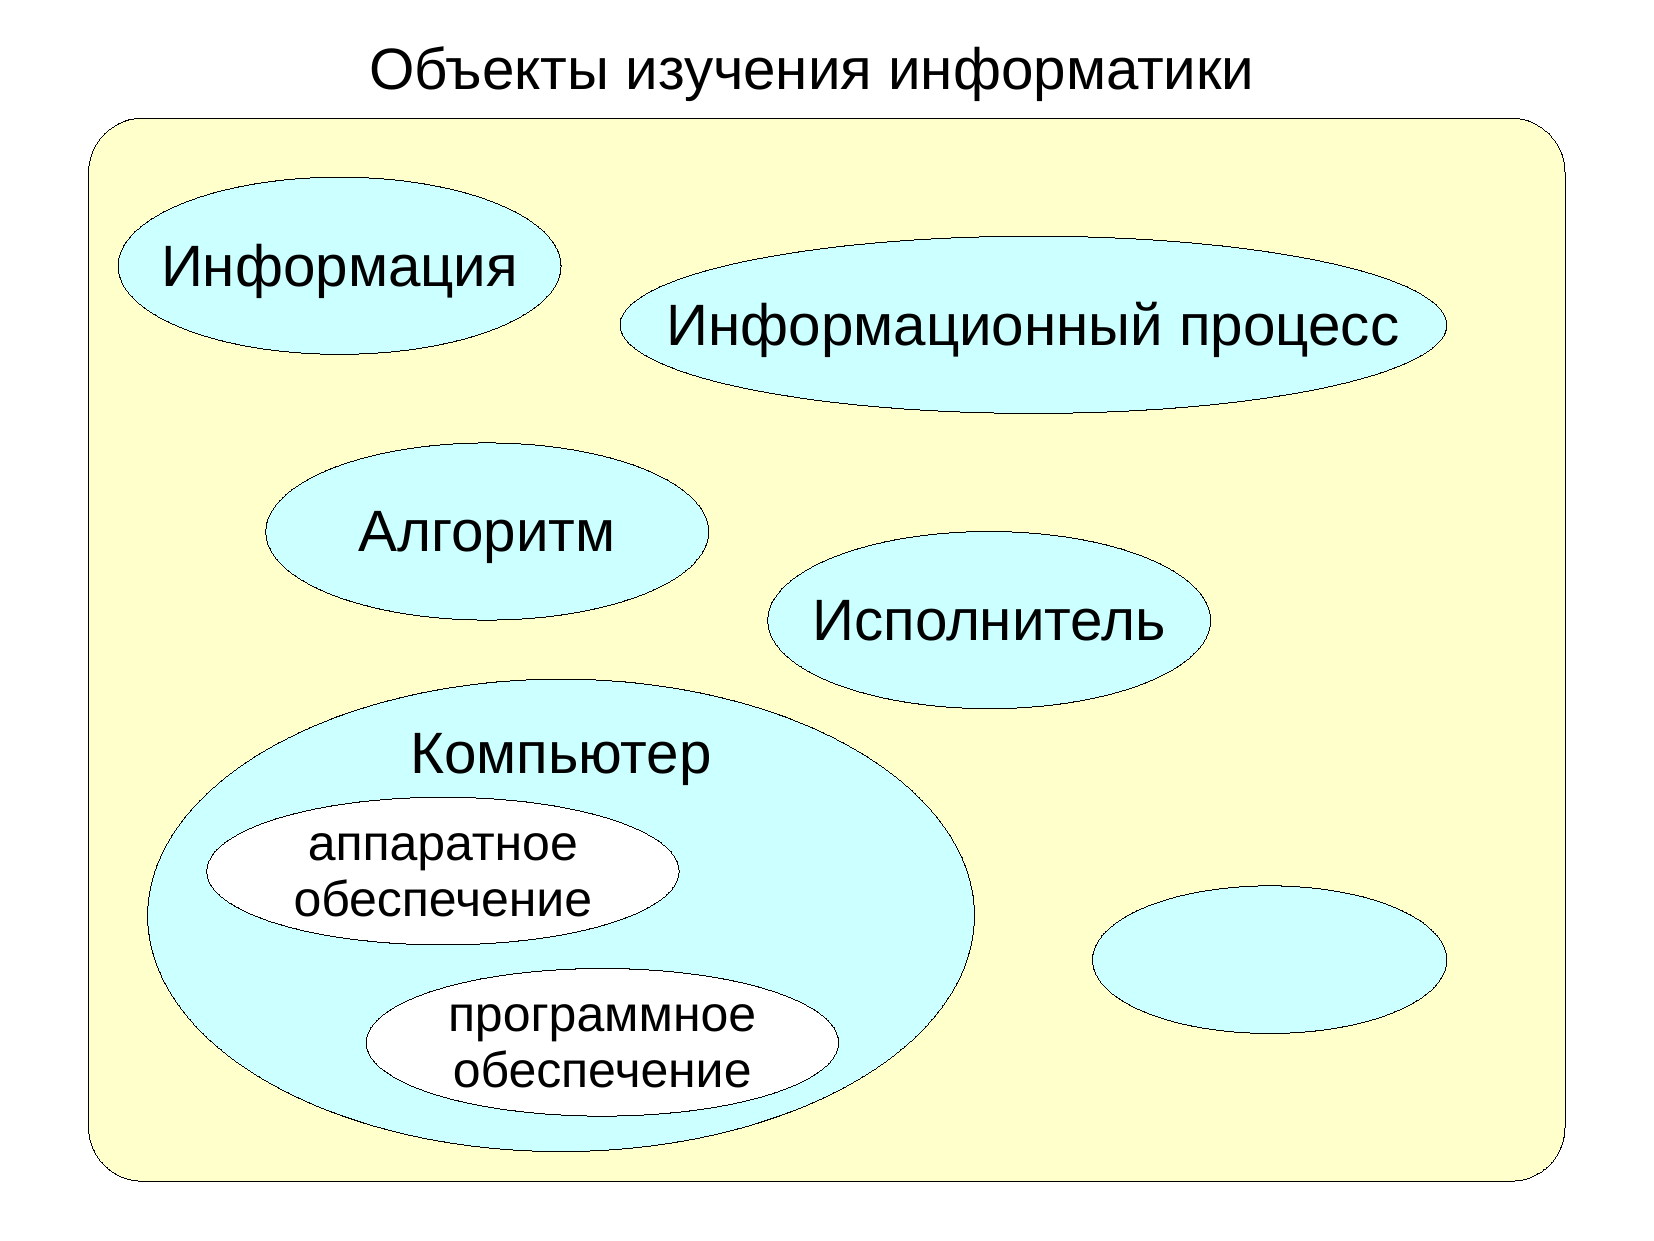

Объекты изучения информатики
Информация
Информационный процесс
Алгоритм
Исполнитель
Компьютер
аппаратное
обеспечение
программное
обеспечение